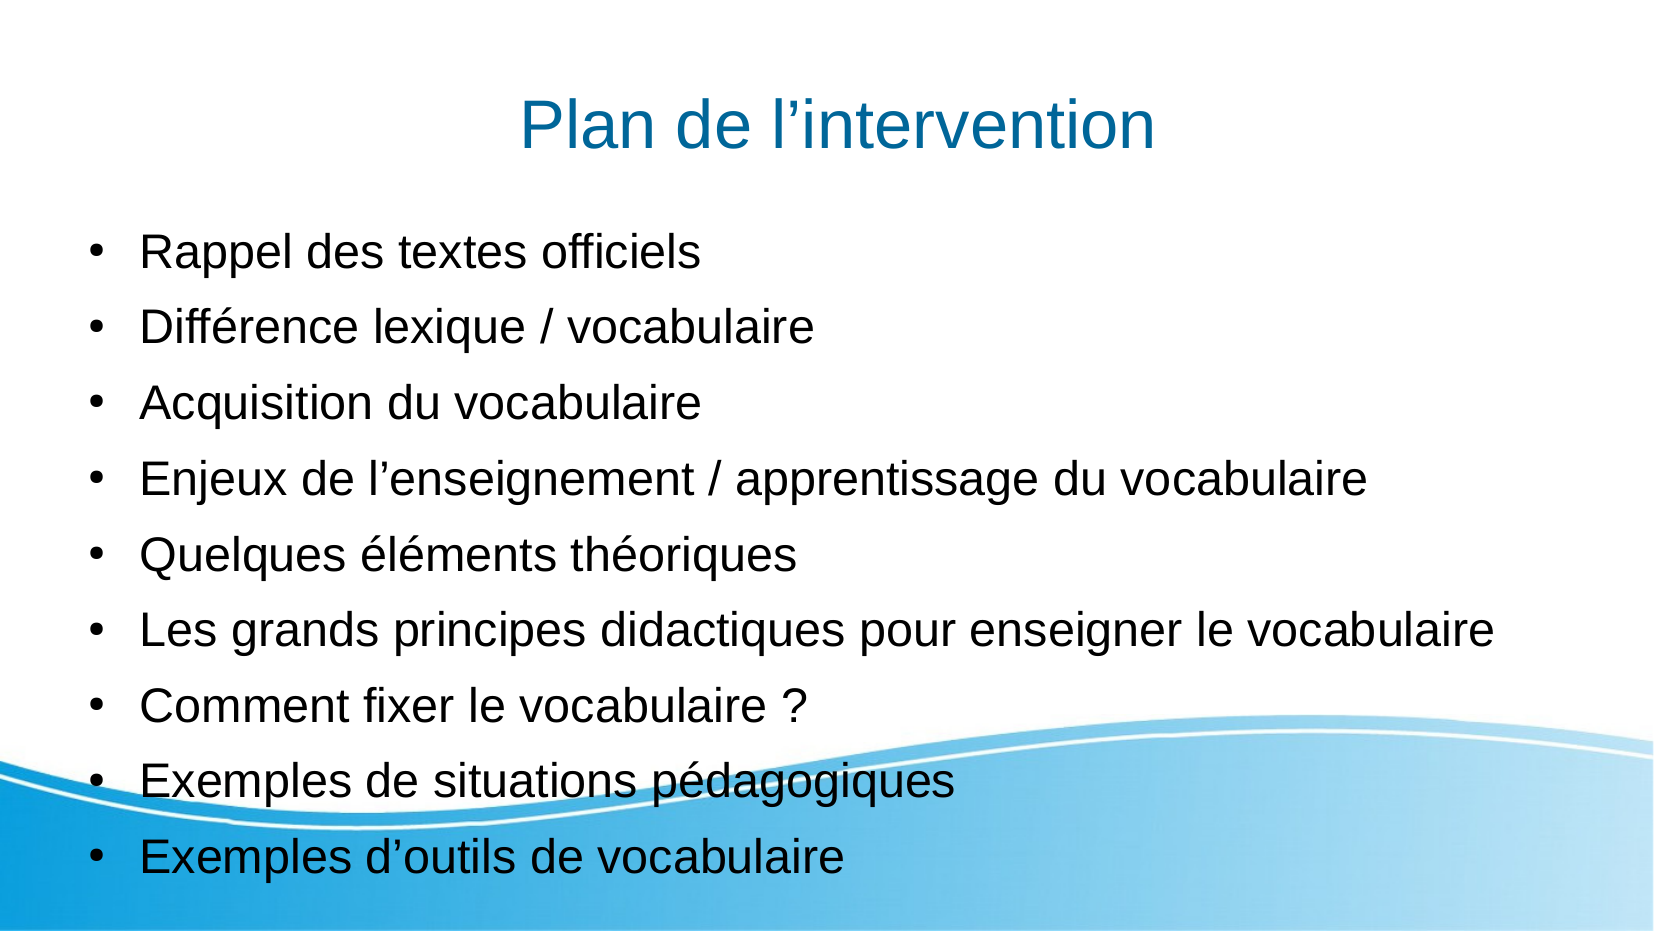

# Plan de l’intervention
Rappel des textes officiels
Différence lexique / vocabulaire
Acquisition du vocabulaire
Enjeux de l’enseignement / apprentissage du vocabulaire
Quelques éléments théoriques
Les grands principes didactiques pour enseigner le vocabulaire
Comment fixer le vocabulaire ?
Exemples de situations pédagogiques
Exemples d’outils de vocabulaire